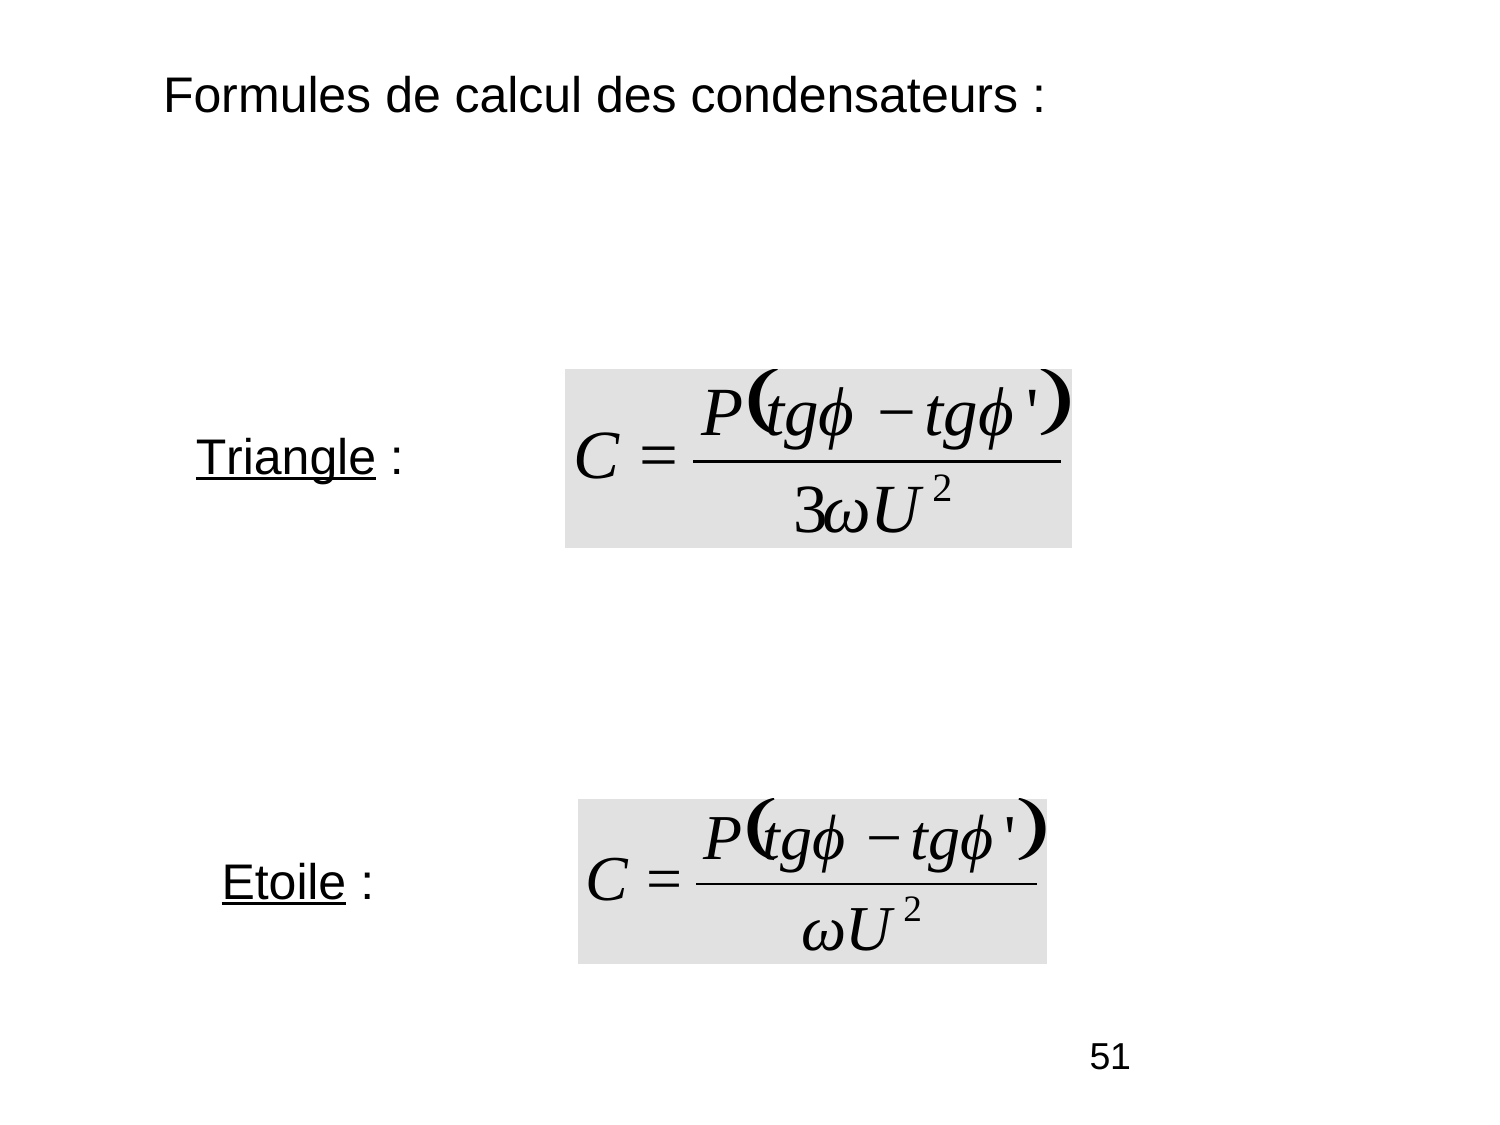

Formules de calcul des condensateurs :
Triangle :
Etoile :
51